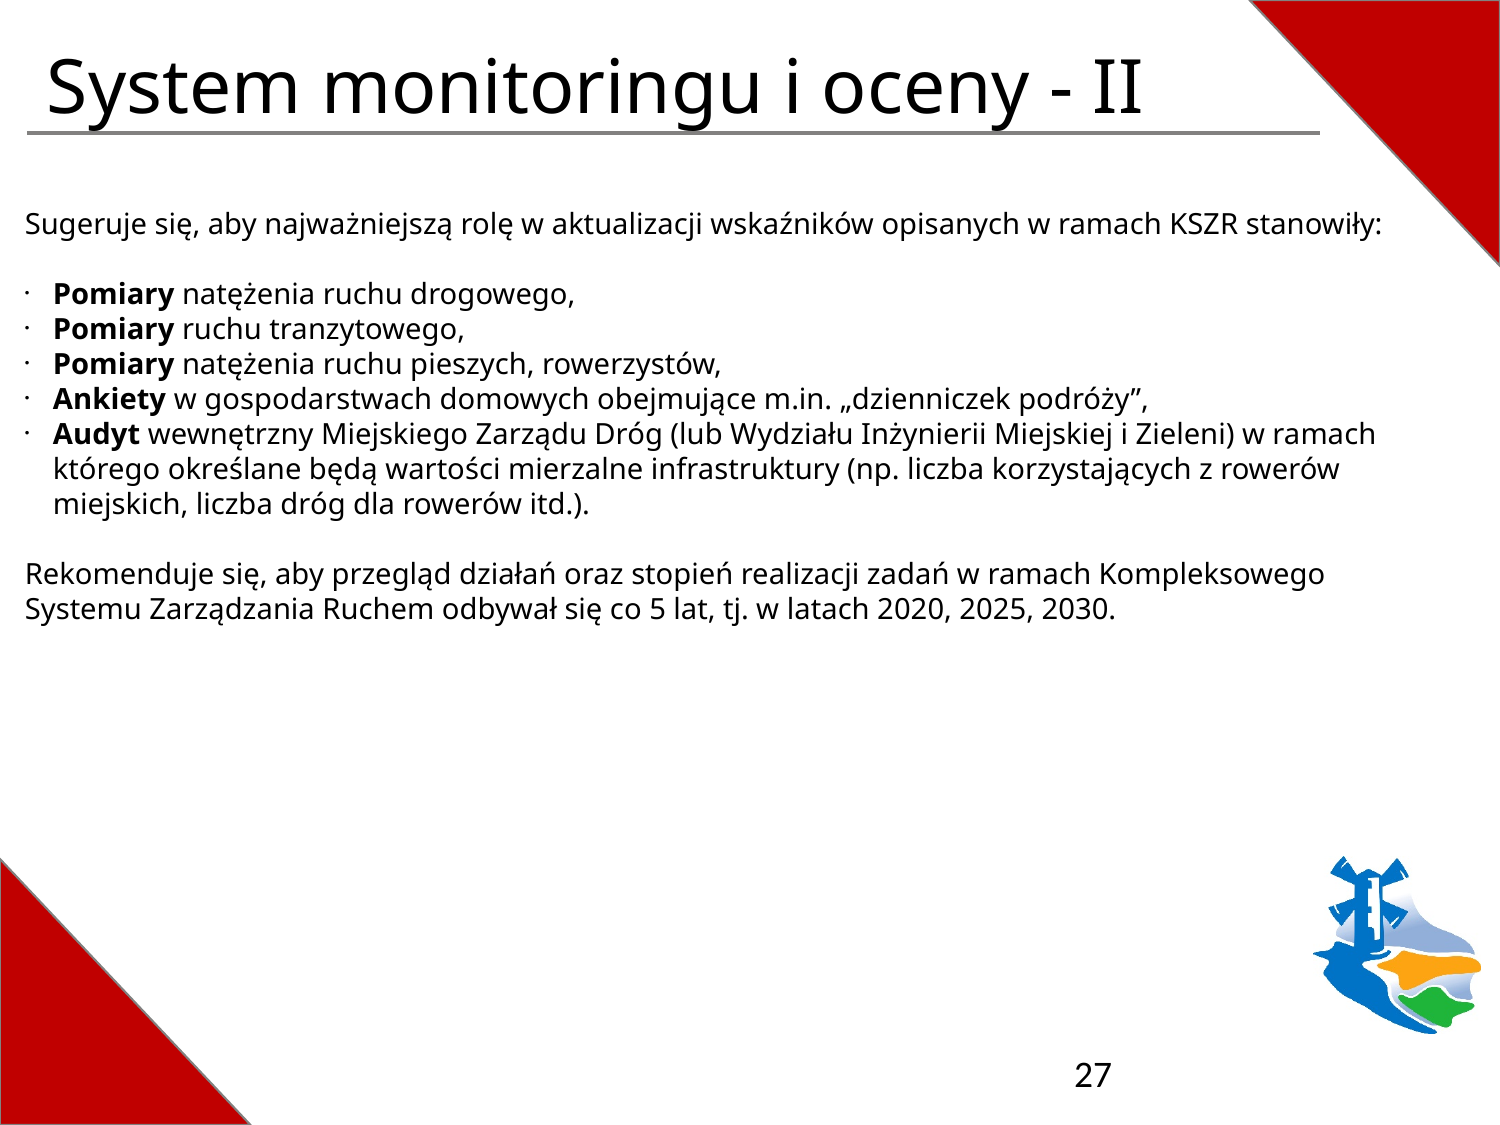

System monitoringu i oceny - II
Sugeruje się, aby najważniejszą rolę w aktualizacji wskaźników opisanych w ramach KSZR stanowiły:
Pomiary natężenia ruchu drogowego,
Pomiary ruchu tranzytowego,
Pomiary natężenia ruchu pieszych, rowerzystów,
Ankiety w gospodarstwach domowych obejmujące m.in. „dzienniczek podróży”,
Audyt wewnętrzny Miejskiego Zarządu Dróg (lub Wydziału Inżynierii Miejskiej i Zieleni) w ramach którego określane będą wartości mierzalne infrastruktury (np. liczba korzystających z rowerów miejskich, liczba dróg dla rowerów itd.).
Rekomenduje się, aby przegląd działań oraz stopień realizacji zadań w ramach Kompleksowego Systemu Zarządzania Ruchem odbywał się co 5 lat, tj. w latach 2020, 2025, 2030.